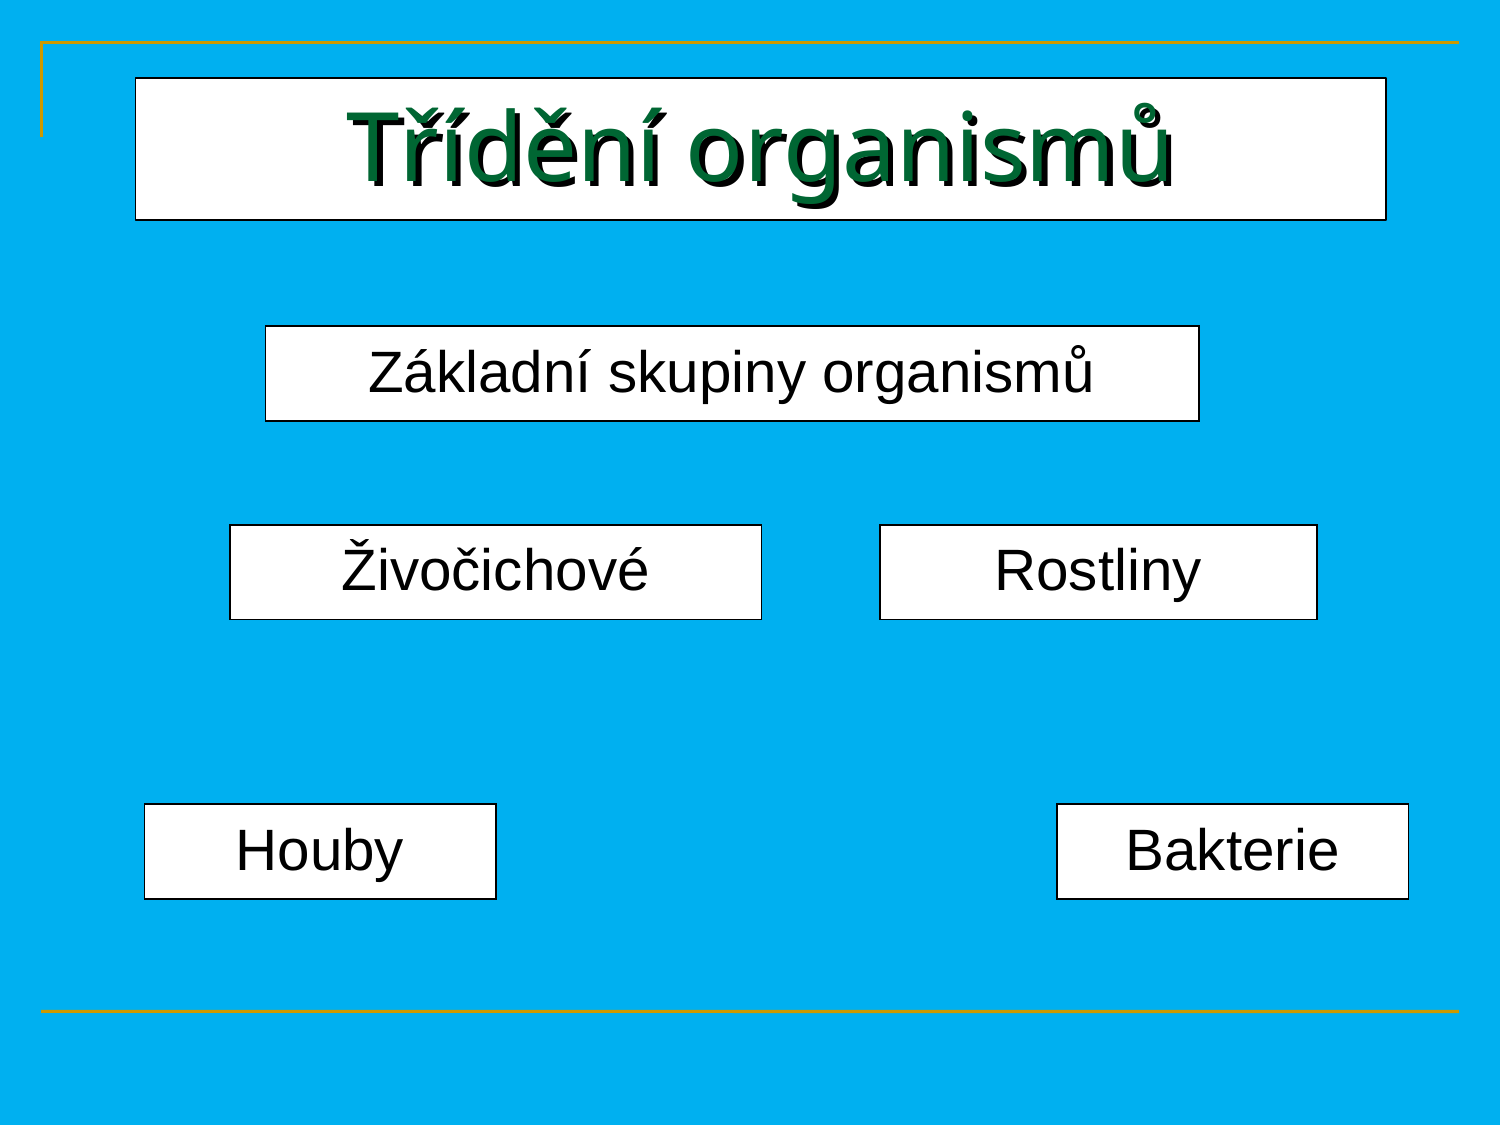

Třídění organismů
#
Základní skupiny organismů
Živočichové
Rostliny
Houby
Bakterie